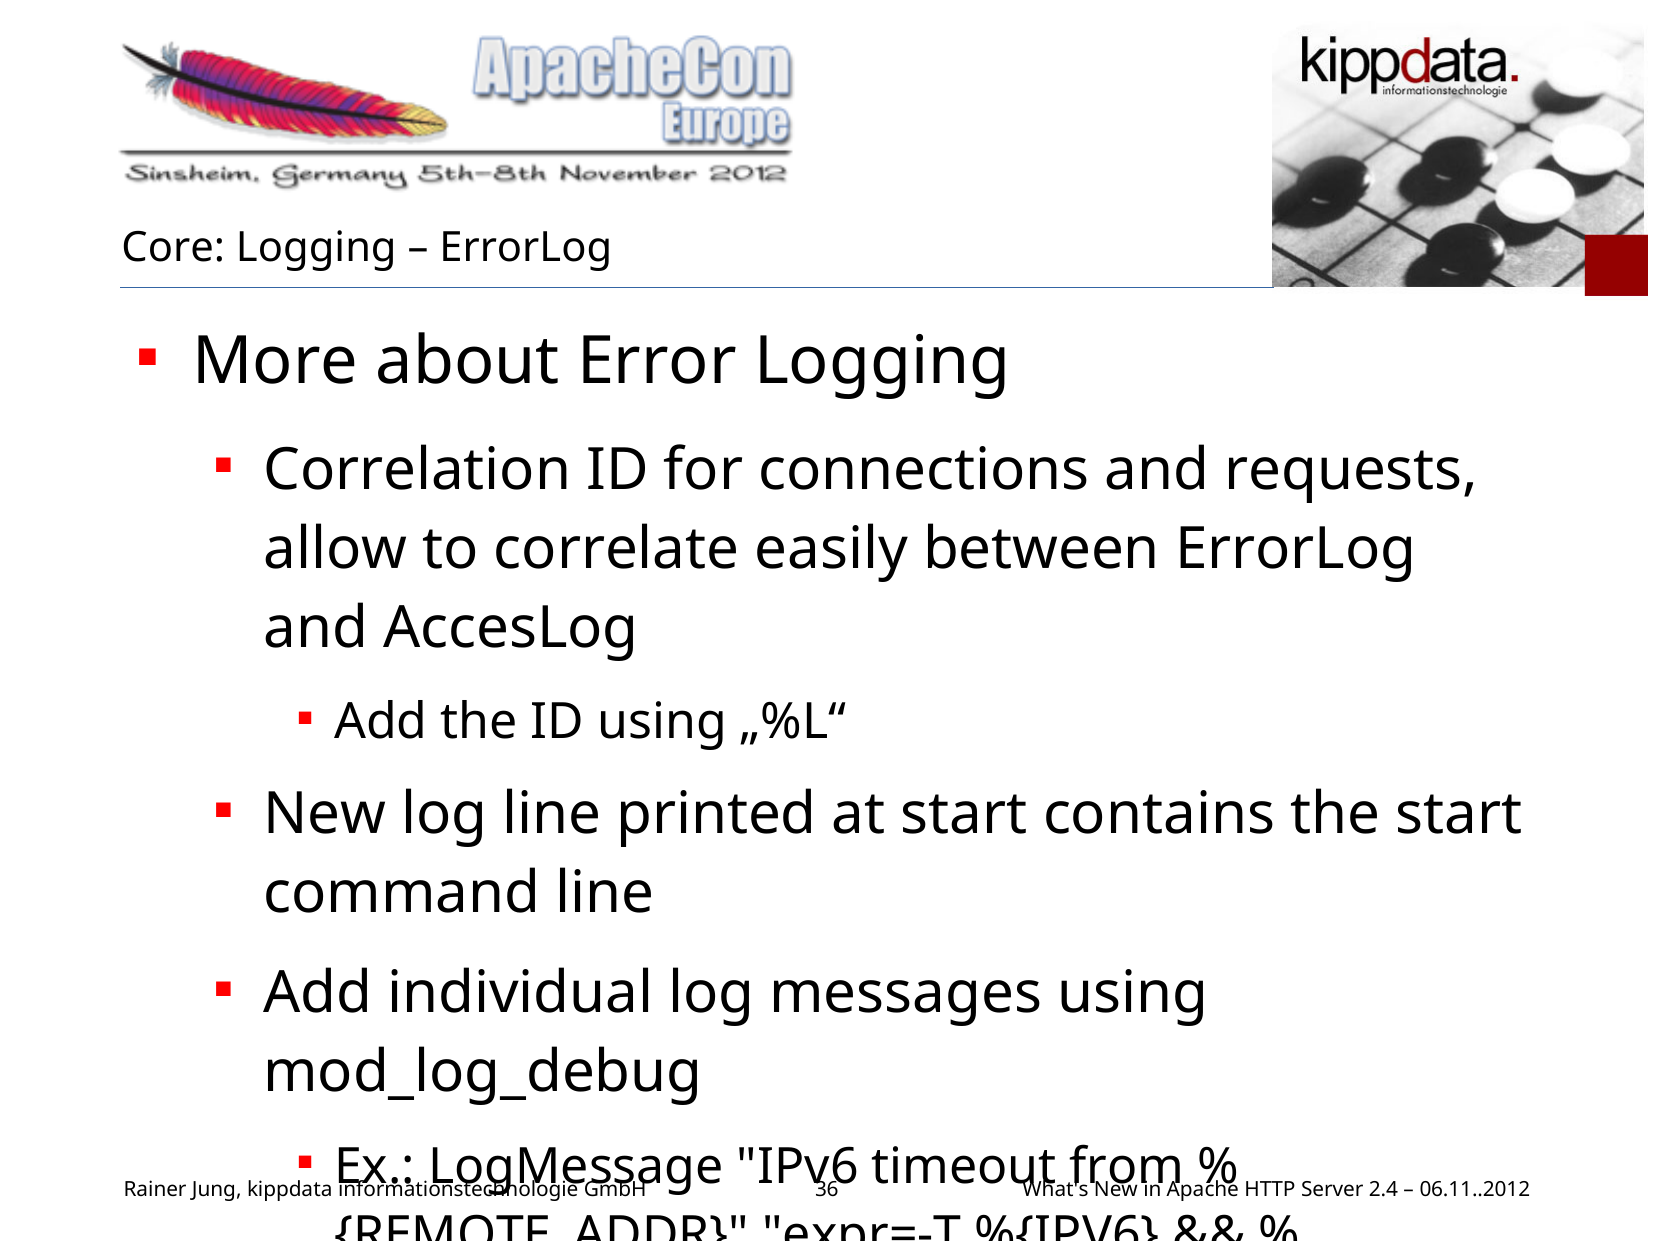

# Core: Logging – ErrorLog
More about Error Logging
Correlation ID for connections and requests,
allow to correlate easily between ErrorLog and AccesLog
Add the ID using „%L“
New log line printed at start contains the start command line
Add individual log messages using mod_log_debug
Ex.: LogMessage "IPv6 timeout from %{REMOTE_ADDR}" "expr=-T %{IPV6} && %{REQUEST_STATUS} = 408"
Can be also used in Directory/Location